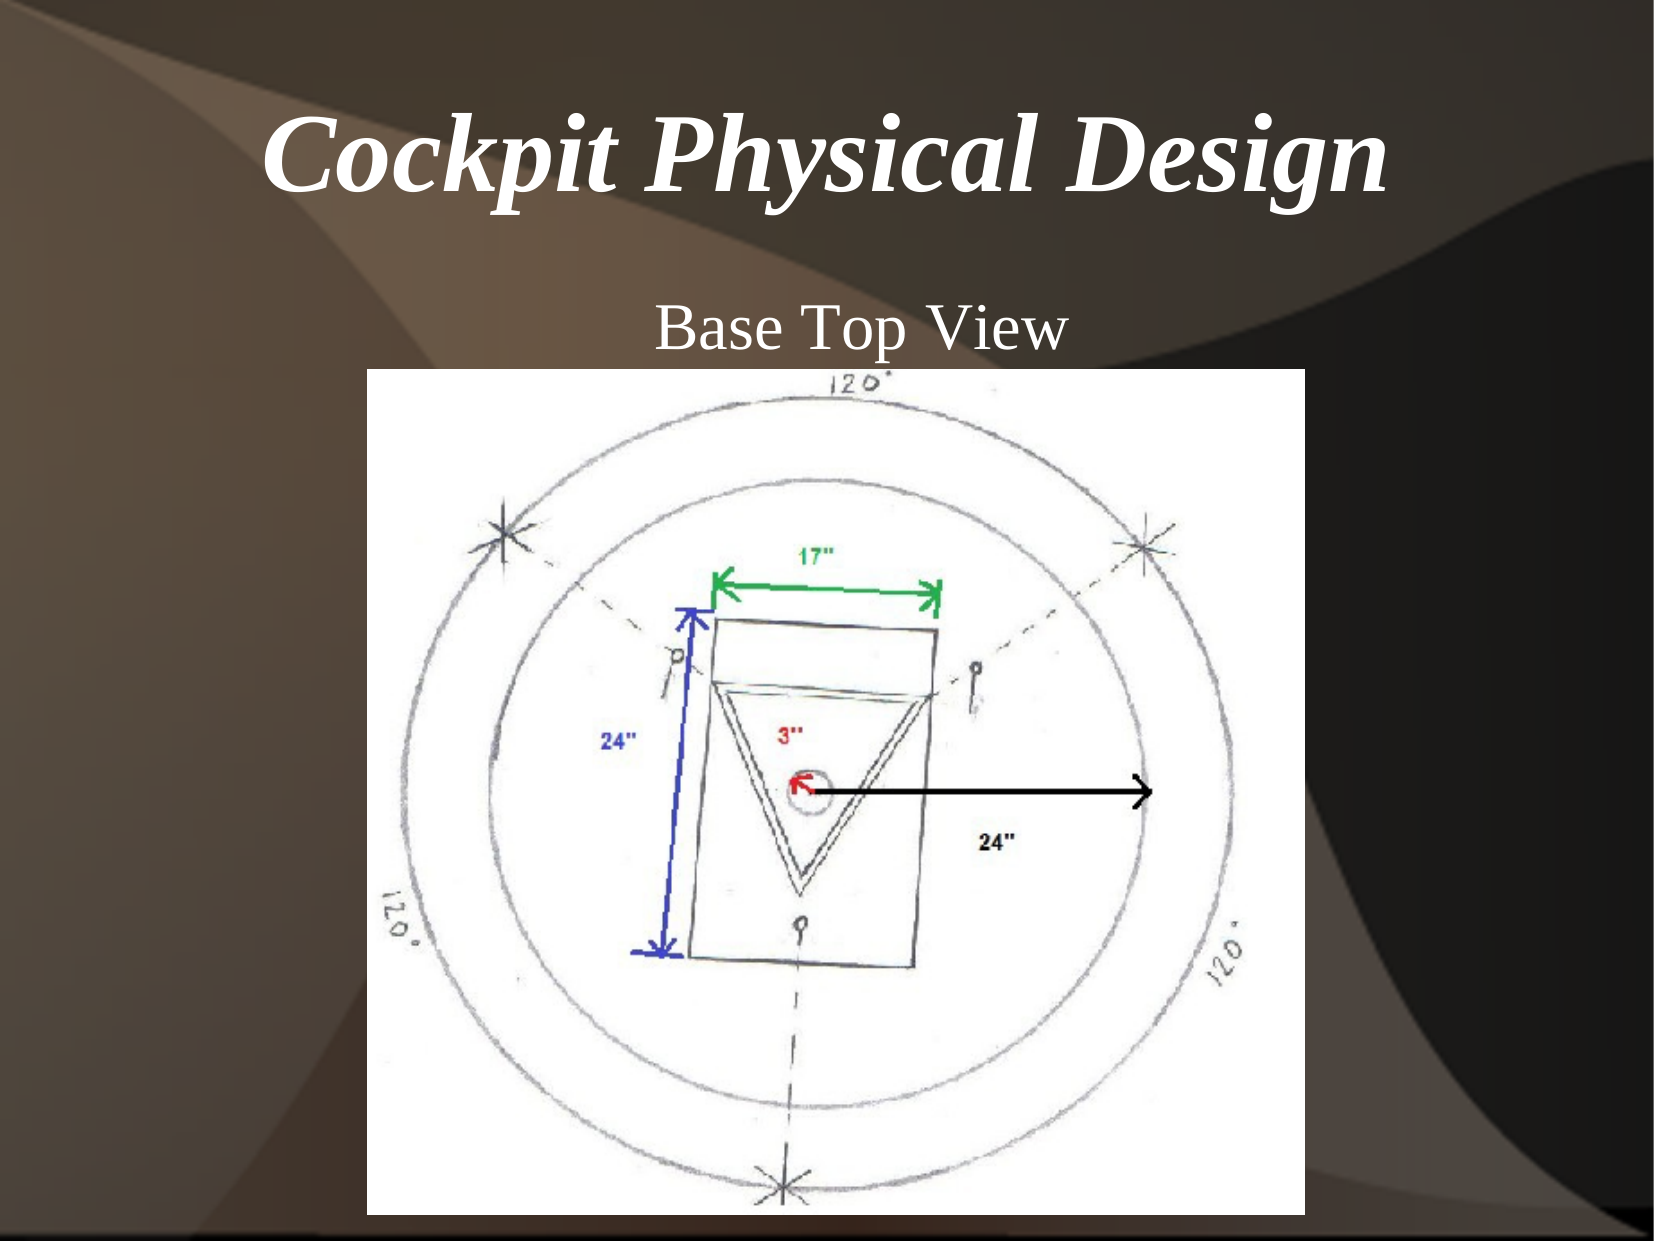

# Cockpit Physical Design
Base Top View